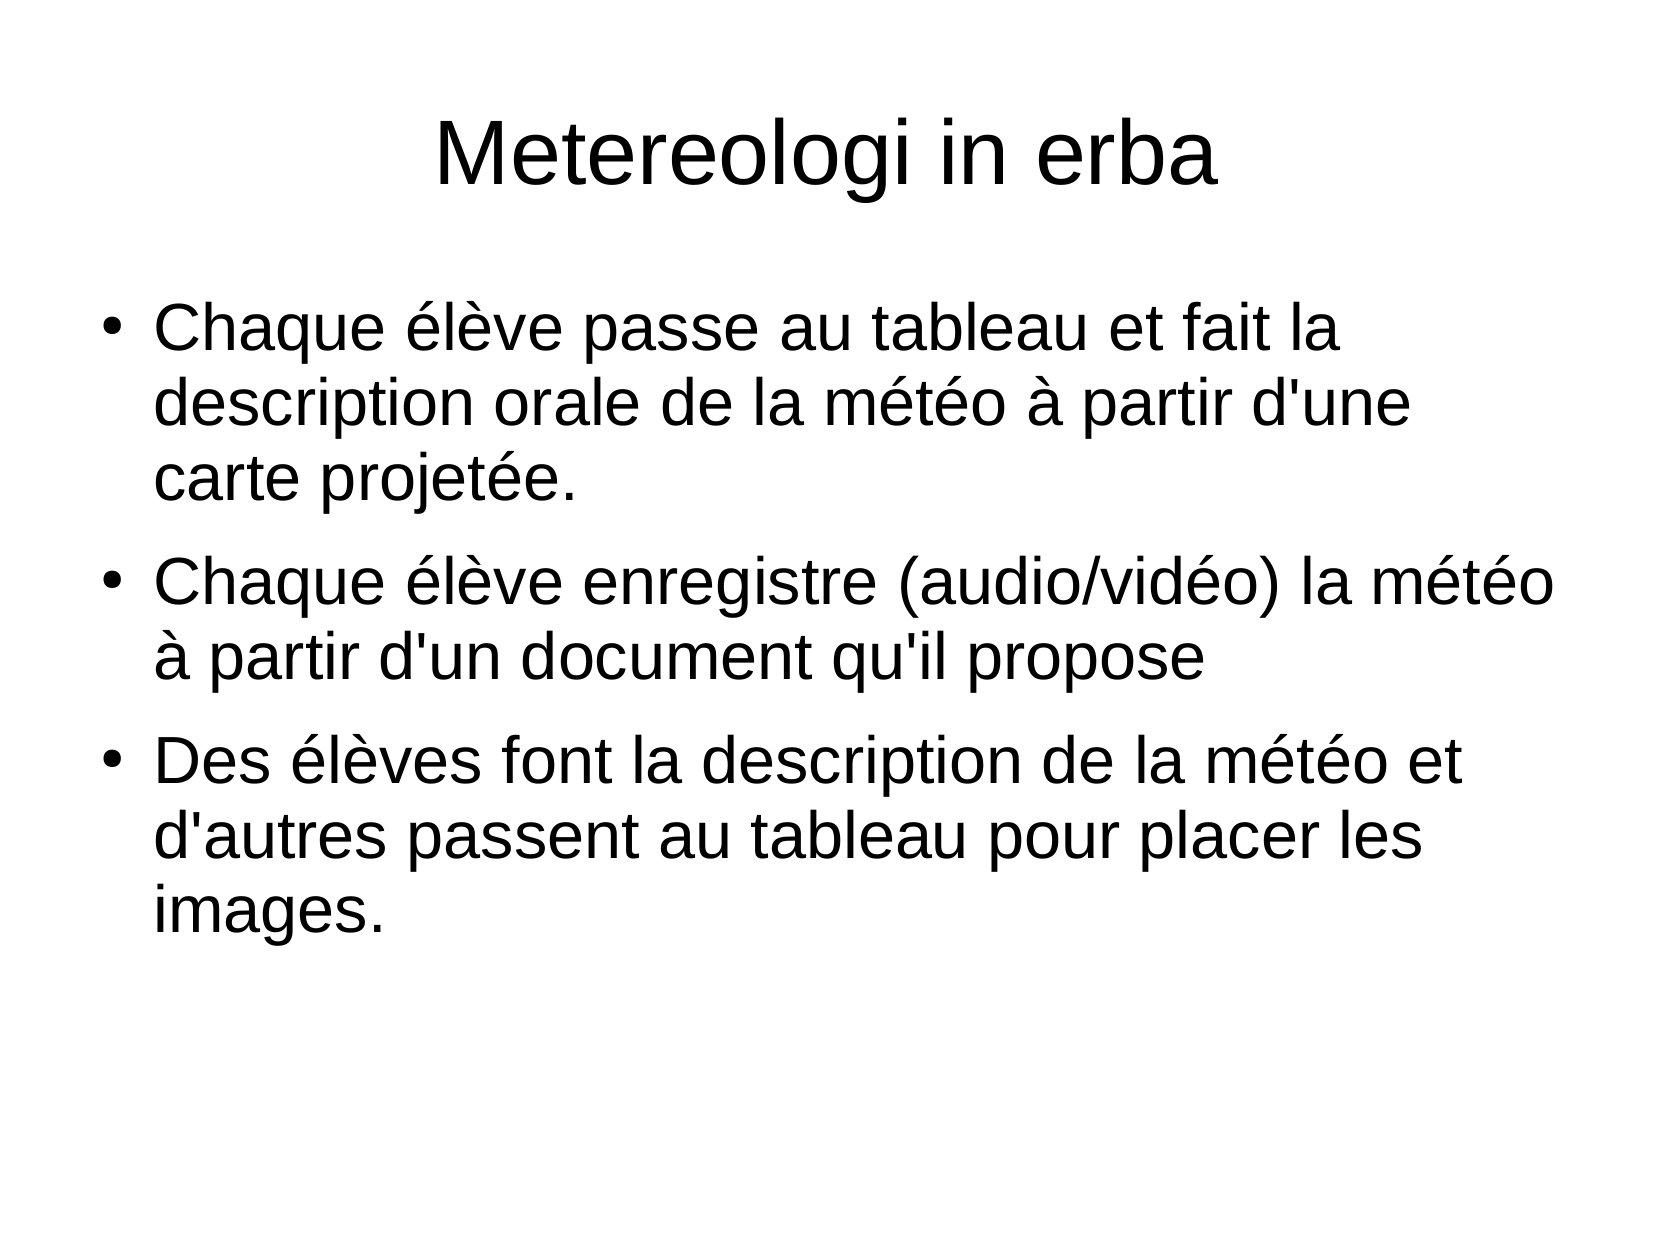

# Metereologi in erba
Chaque élève passe au tableau et fait la description orale de la météo à partir d'une carte projetée.
Chaque élève enregistre (audio/vidéo) la météo à partir d'un document qu'il propose
Des élèves font la description de la météo et d'autres passent au tableau pour placer les images.